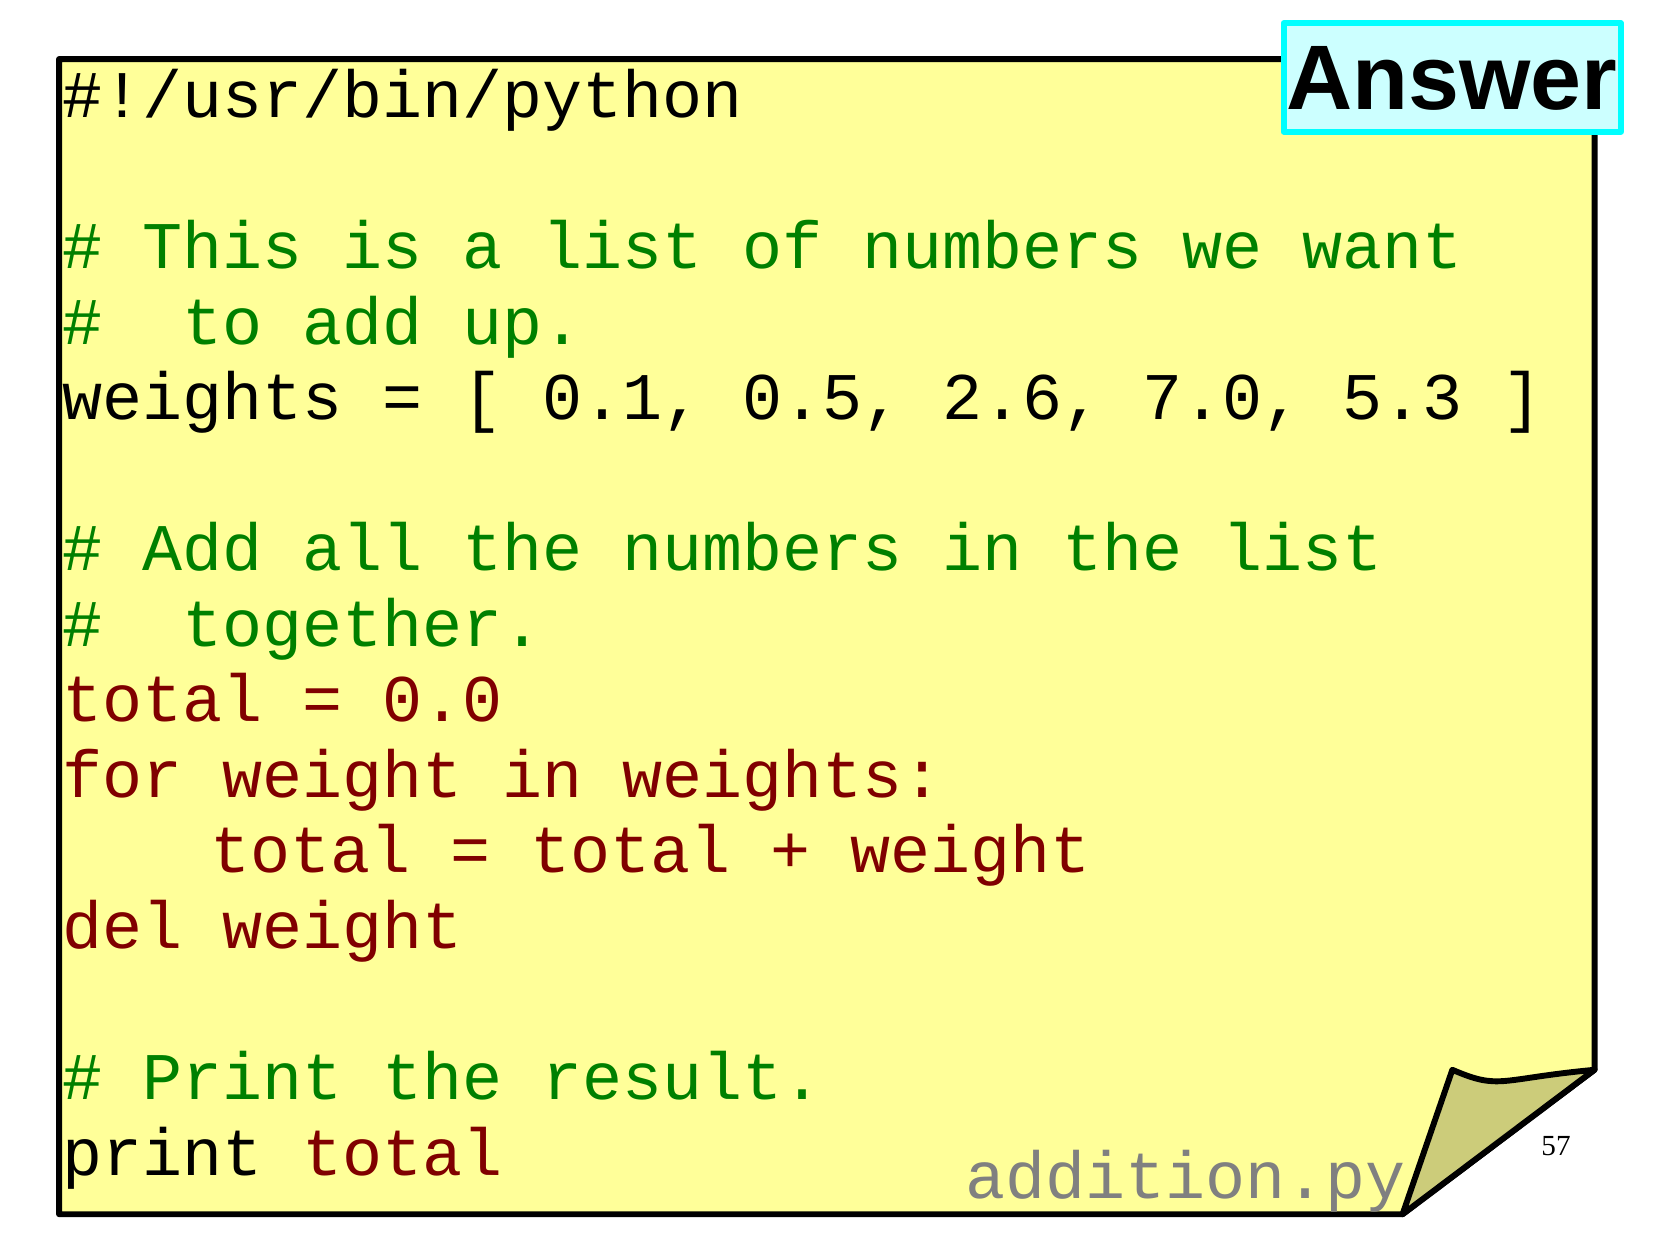

Answer
#!/usr/bin/python
# This is a list of numbers we want
# to add up.
weights = [ 0.1, 0.5, 2.6, 7.0, 5.3 ]
# Add all the numbers in the list
# together.
total = 0.0
for weight in weights:
	total = total + weight
del weight
# Print the result.
print total
57
addition.py